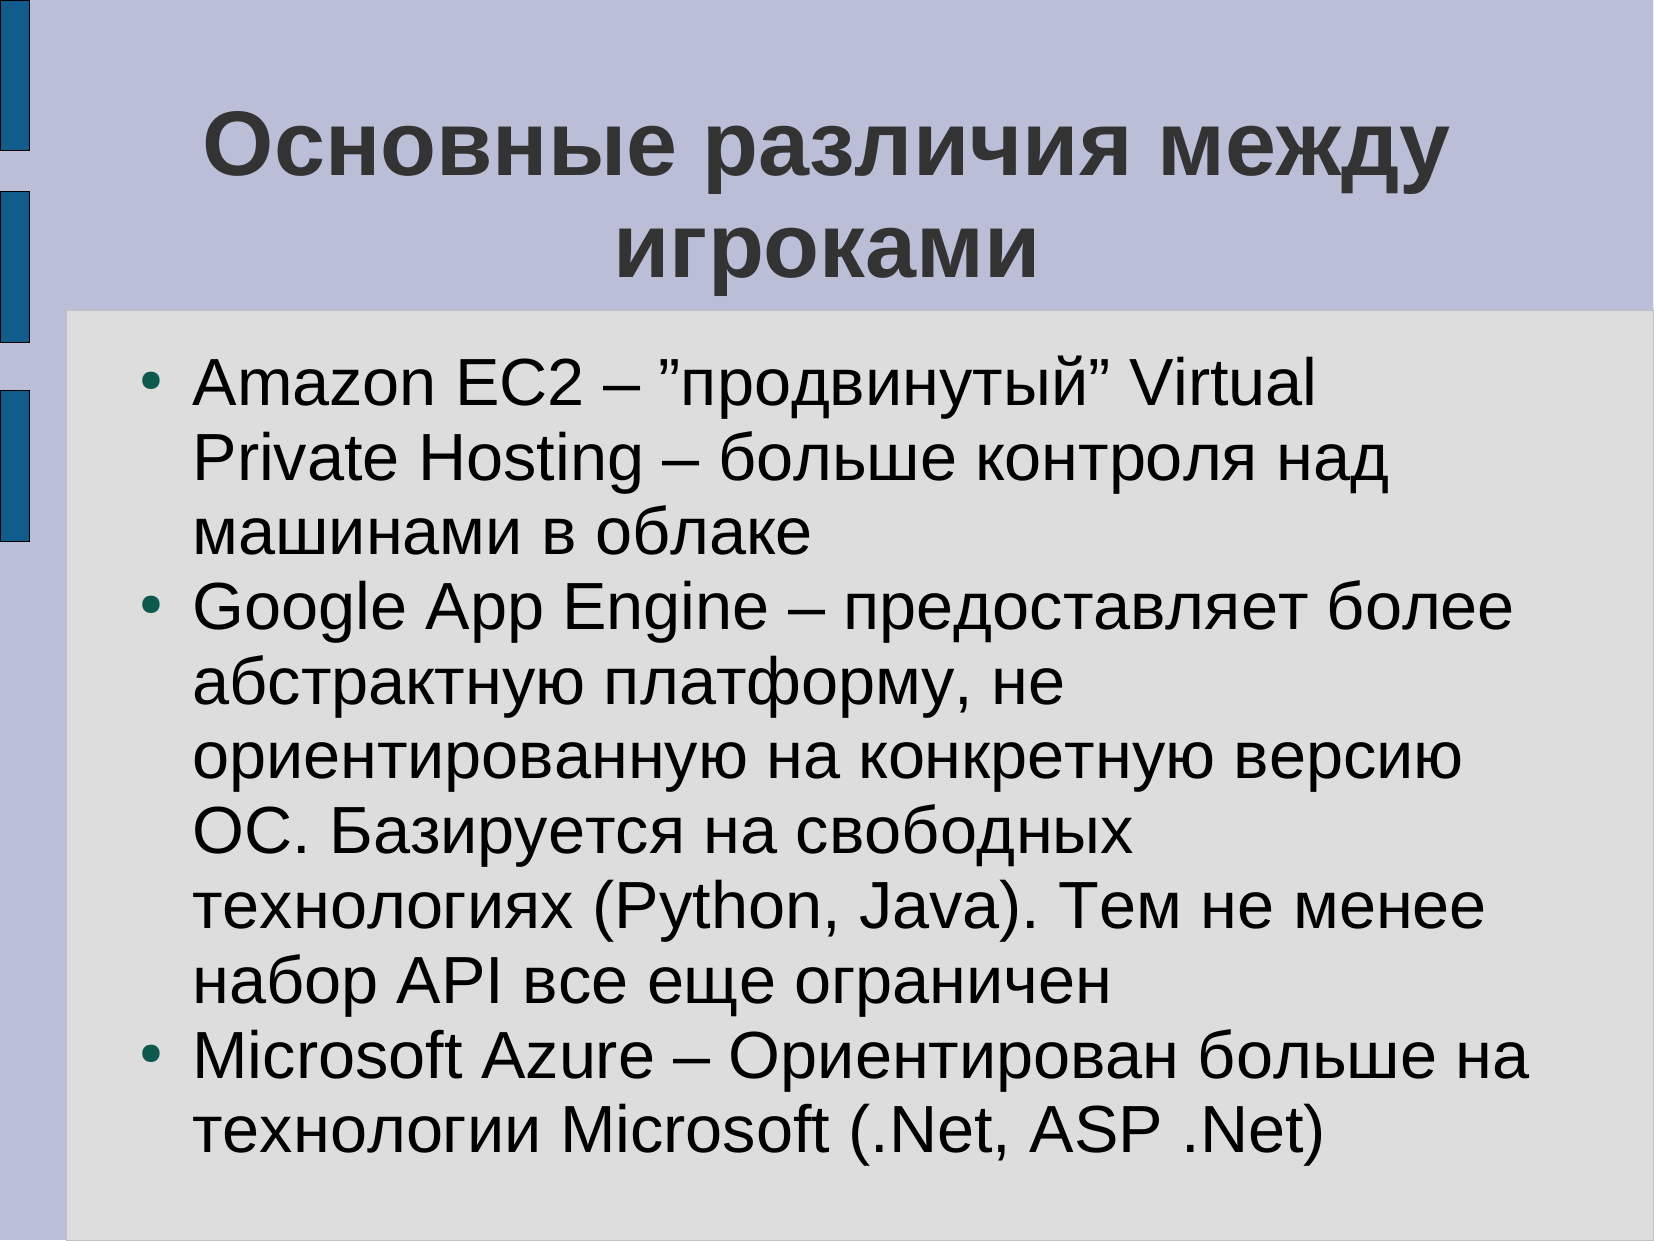

# Основные различия между игроками
Amazon EC2 – ”продвинутый” Virtual Private Hosting – больше контроля над машинами в облаке
Google App Engine – предоставляет более абстрактную платформу, не ориентированную на конкретную версию ОС. Базируется на свободных технологиях (Python, Java). Тем не менее набор API все еще ограничен
Microsoft Azure – Ориентирован больше на технологии Microsoft (.Net, ASP .Net)